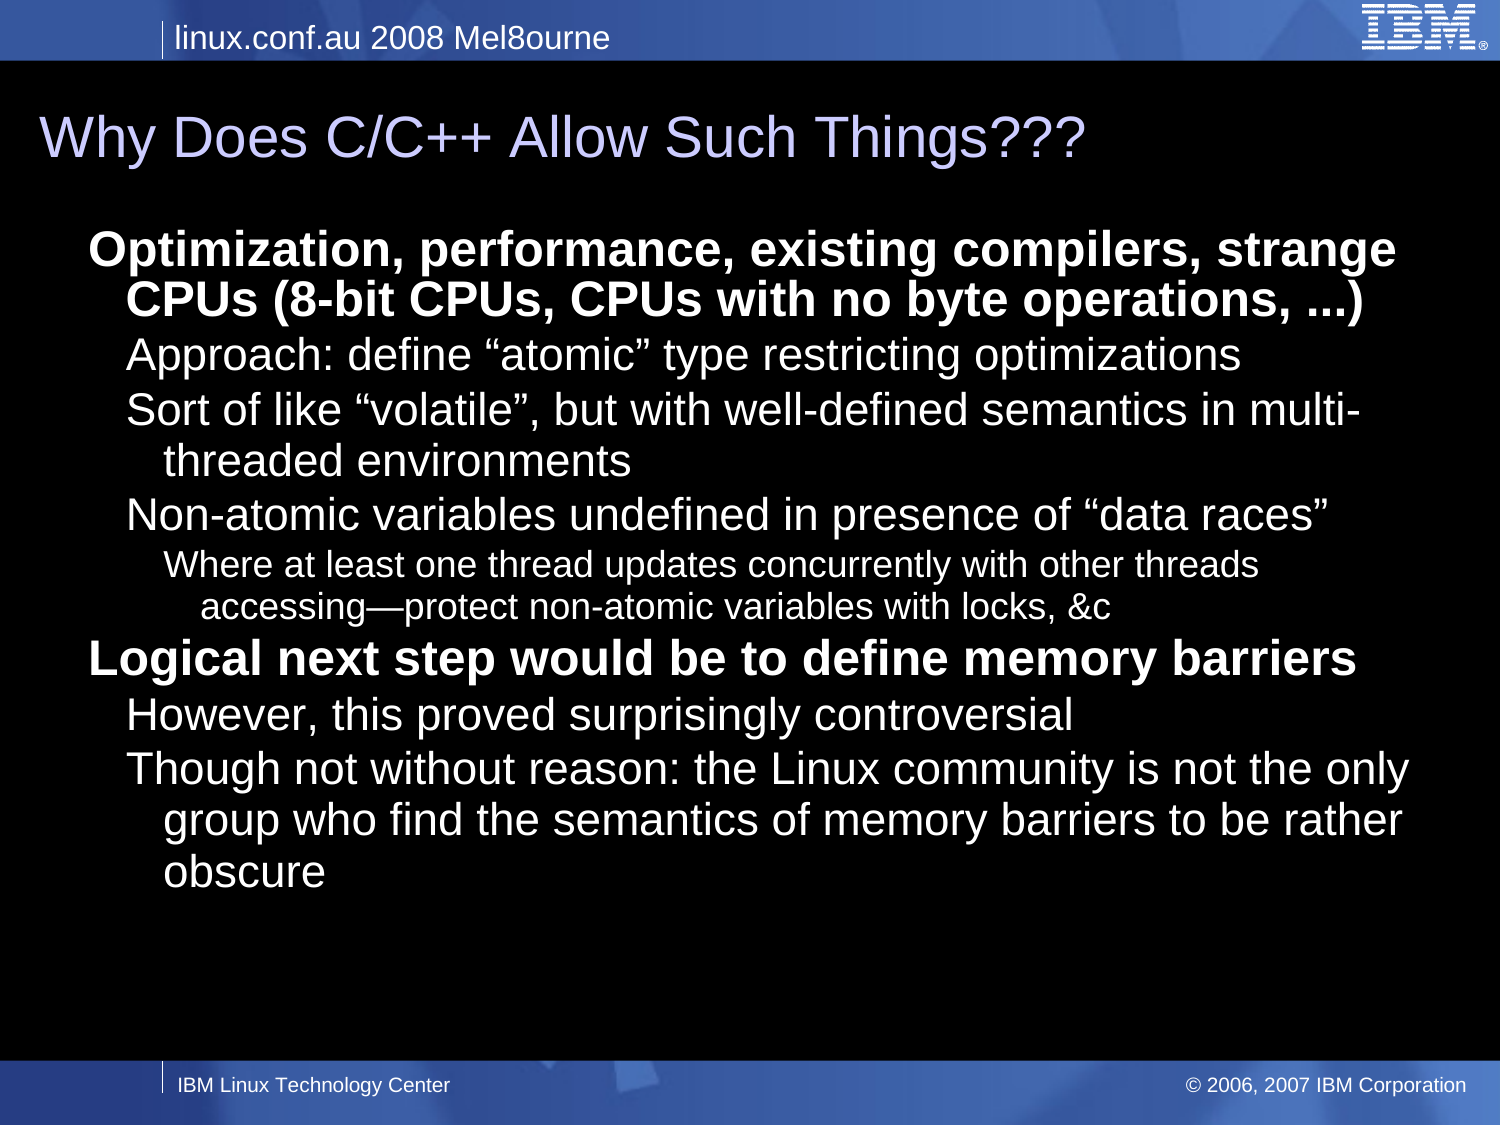

# Why Does C/C++ Allow Such Things???
Optimization, performance, existing compilers, strange CPUs (8-bit CPUs, CPUs with no byte operations, ...)
Approach: define “atomic” type restricting optimizations
Sort of like “volatile”, but with well-defined semantics in multi-threaded environments
Non-atomic variables undefined in presence of “data races”
Where at least one thread updates concurrently with other threads accessing—protect non-atomic variables with locks, &c
Logical next step would be to define memory barriers
However, this proved surprisingly controversial
Though not without reason: the Linux community is not the only group who find the semantics of memory barriers to be rather obscure